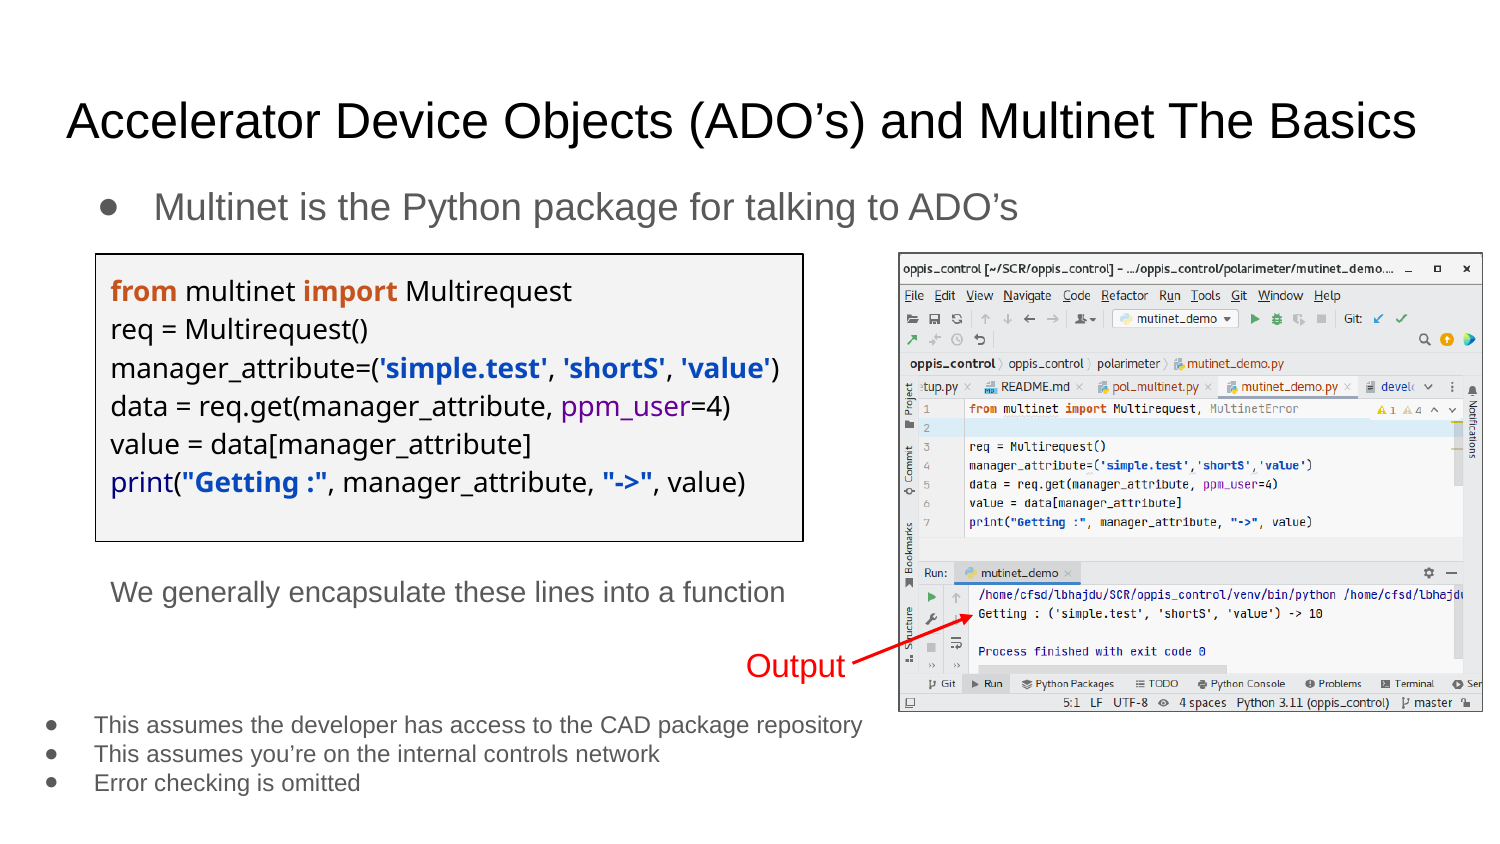

# Accelerator Device Objects (ADO’s) and Multinet The Basics
Multinet is the Python package for talking to ADO’s
from multinet import Multirequest
req = Multirequest()
manager_attribute=('simple.test', 'shortS', 'value')
data = req.get(manager_attribute, ppm_user=4)
value = data[manager_attribute]
print("Getting :", manager_attribute, "->", value)
We generally encapsulate these lines into a function
Output
This assumes the developer has access to the CAD package repository
This assumes you’re on the internal controls network
Error checking is omitted